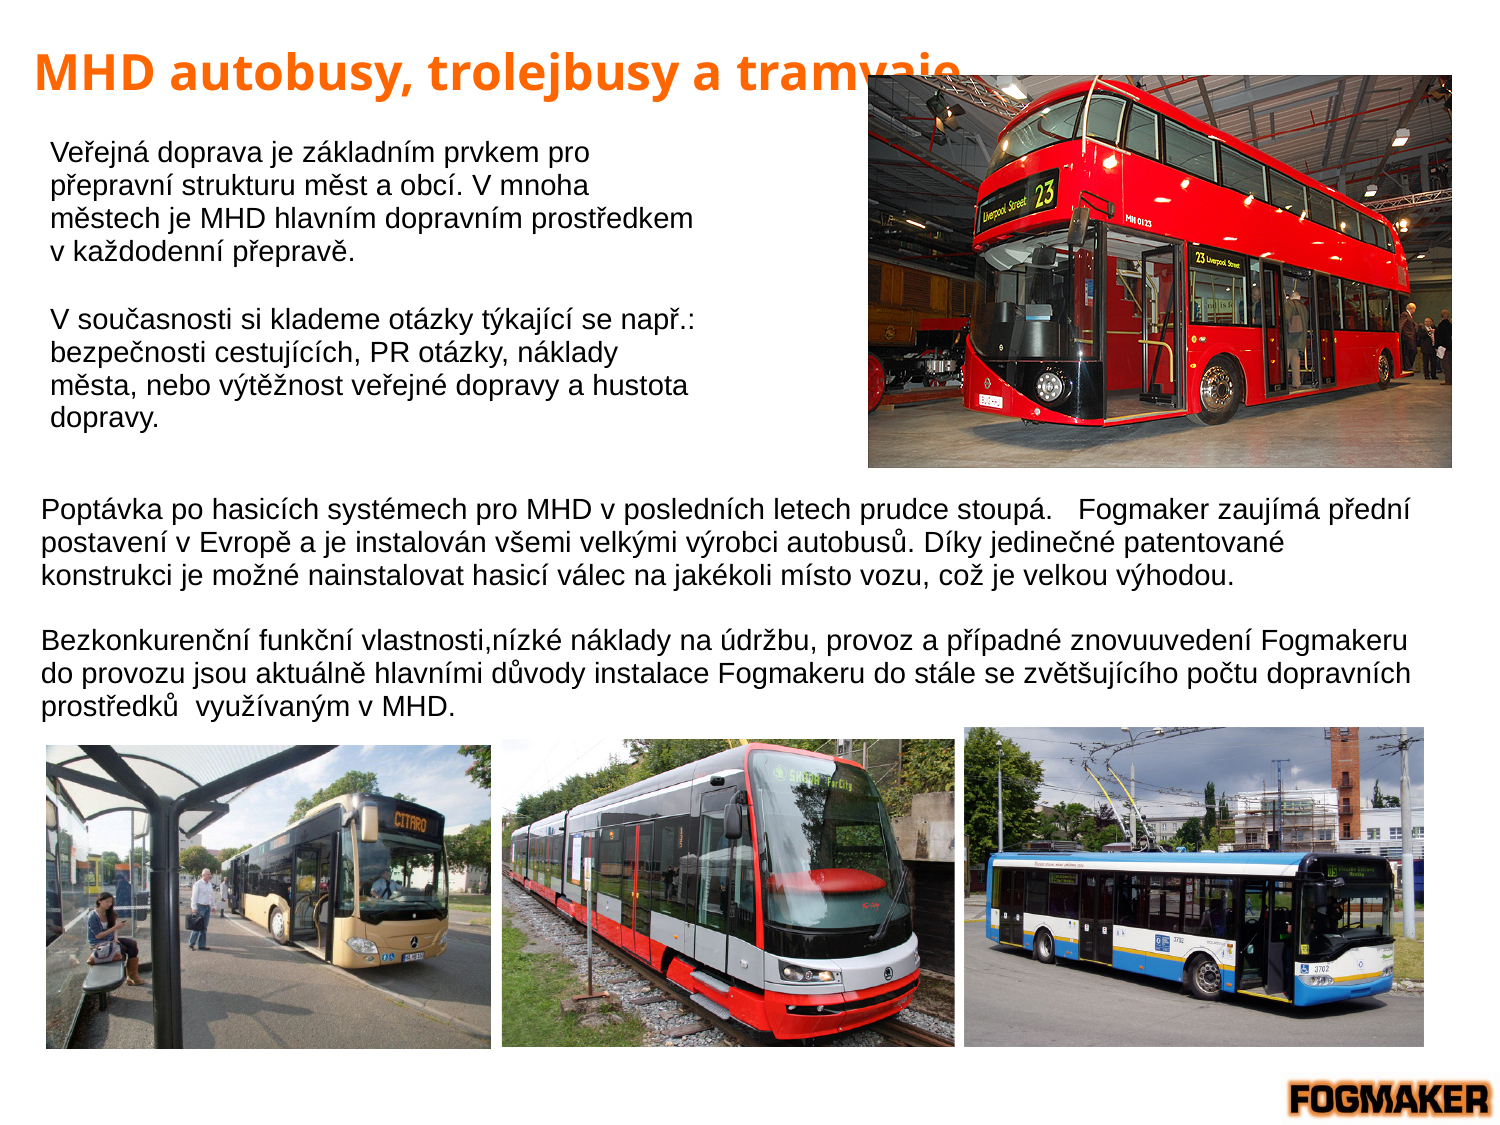

MHD autobusy, trolejbusy a tramvaje
Veřejná doprava je základním prvkem pro přepravní strukturu měst a obcí. V mnoha městech je MHD hlavním dopravním prostředkem v každodenní přepravě.
V současnosti si klademe otázky týkající se např.: bezpečnosti cestujících, PR otázky, náklady města, nebo výtěžnost veřejné dopravy a hustota dopravy.
Poptávka po hasicích systémech pro MHD v posledních letech prudce stoupá. Fogmaker zaujímá přední postavení v Evropě a je instalován všemi velkými výrobci autobusů. Díky jedinečné patentované konstrukci je možné nainstalovat hasicí válec na jakékoli místo vozu, což je velkou výhodou.
Bezkonkurenční funkční vlastnosti,nízké náklady na údržbu, provoz a případné znovuuvedení Fogmakeru do provozu jsou aktuálně hlavními důvody instalace Fogmakeru do stále se zvětšujícího počtu dopravních prostředků využívaným v MHD.